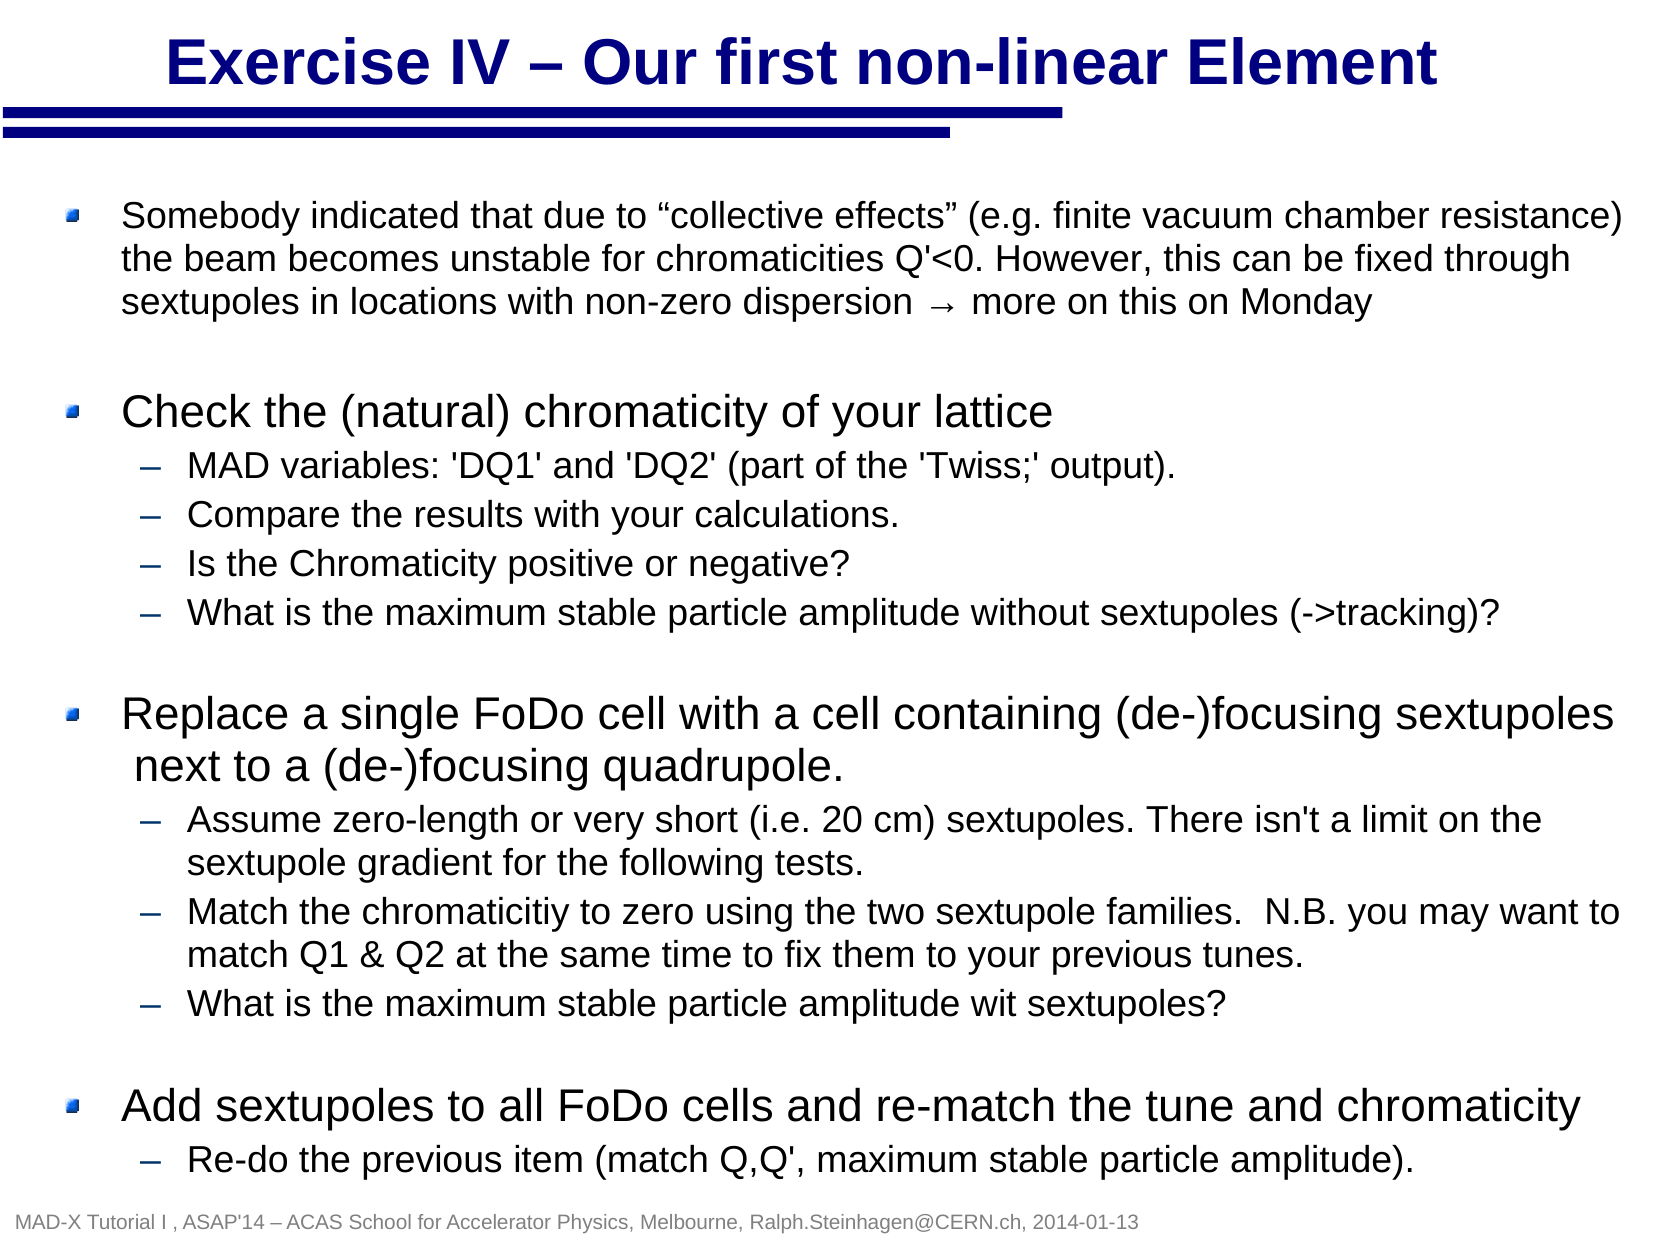

# Exercise IV – Our first non-linear Element
Somebody indicated that due to “collective effects” (e.g. finite vacuum chamber resistance) the beam becomes unstable for chromaticities Q'<0. However, this can be fixed through sextupoles in locations with non-zero dispersion → more on this on Monday
Check the (natural) chromaticity of your lattice
MAD variables: 'DQ1' and 'DQ2' (part of the 'Twiss;' output).
Compare the results with your calculations.
Is the Chromaticity positive or negative?
What is the maximum stable particle amplitude without sextupoles (->tracking)?
Replace a single FoDo cell with a cell containing (de-)focusing sextupoles next to a (de-)focusing quadrupole.
Assume zero-length or very short (i.e. 20 cm) sextupoles. There isn't a limit on the sextupole gradient for the following tests.
Match the chromaticitiy to zero using the two sextupole families. N.B. you may want to match Q1 & Q2 at the same time to fix them to your previous tunes.
What is the maximum stable particle amplitude wit sextupoles?
Add sextupoles to all FoDo cells and re-match the tune and chromaticity
Re-do the previous item (match Q,Q', maximum stable particle amplitude).